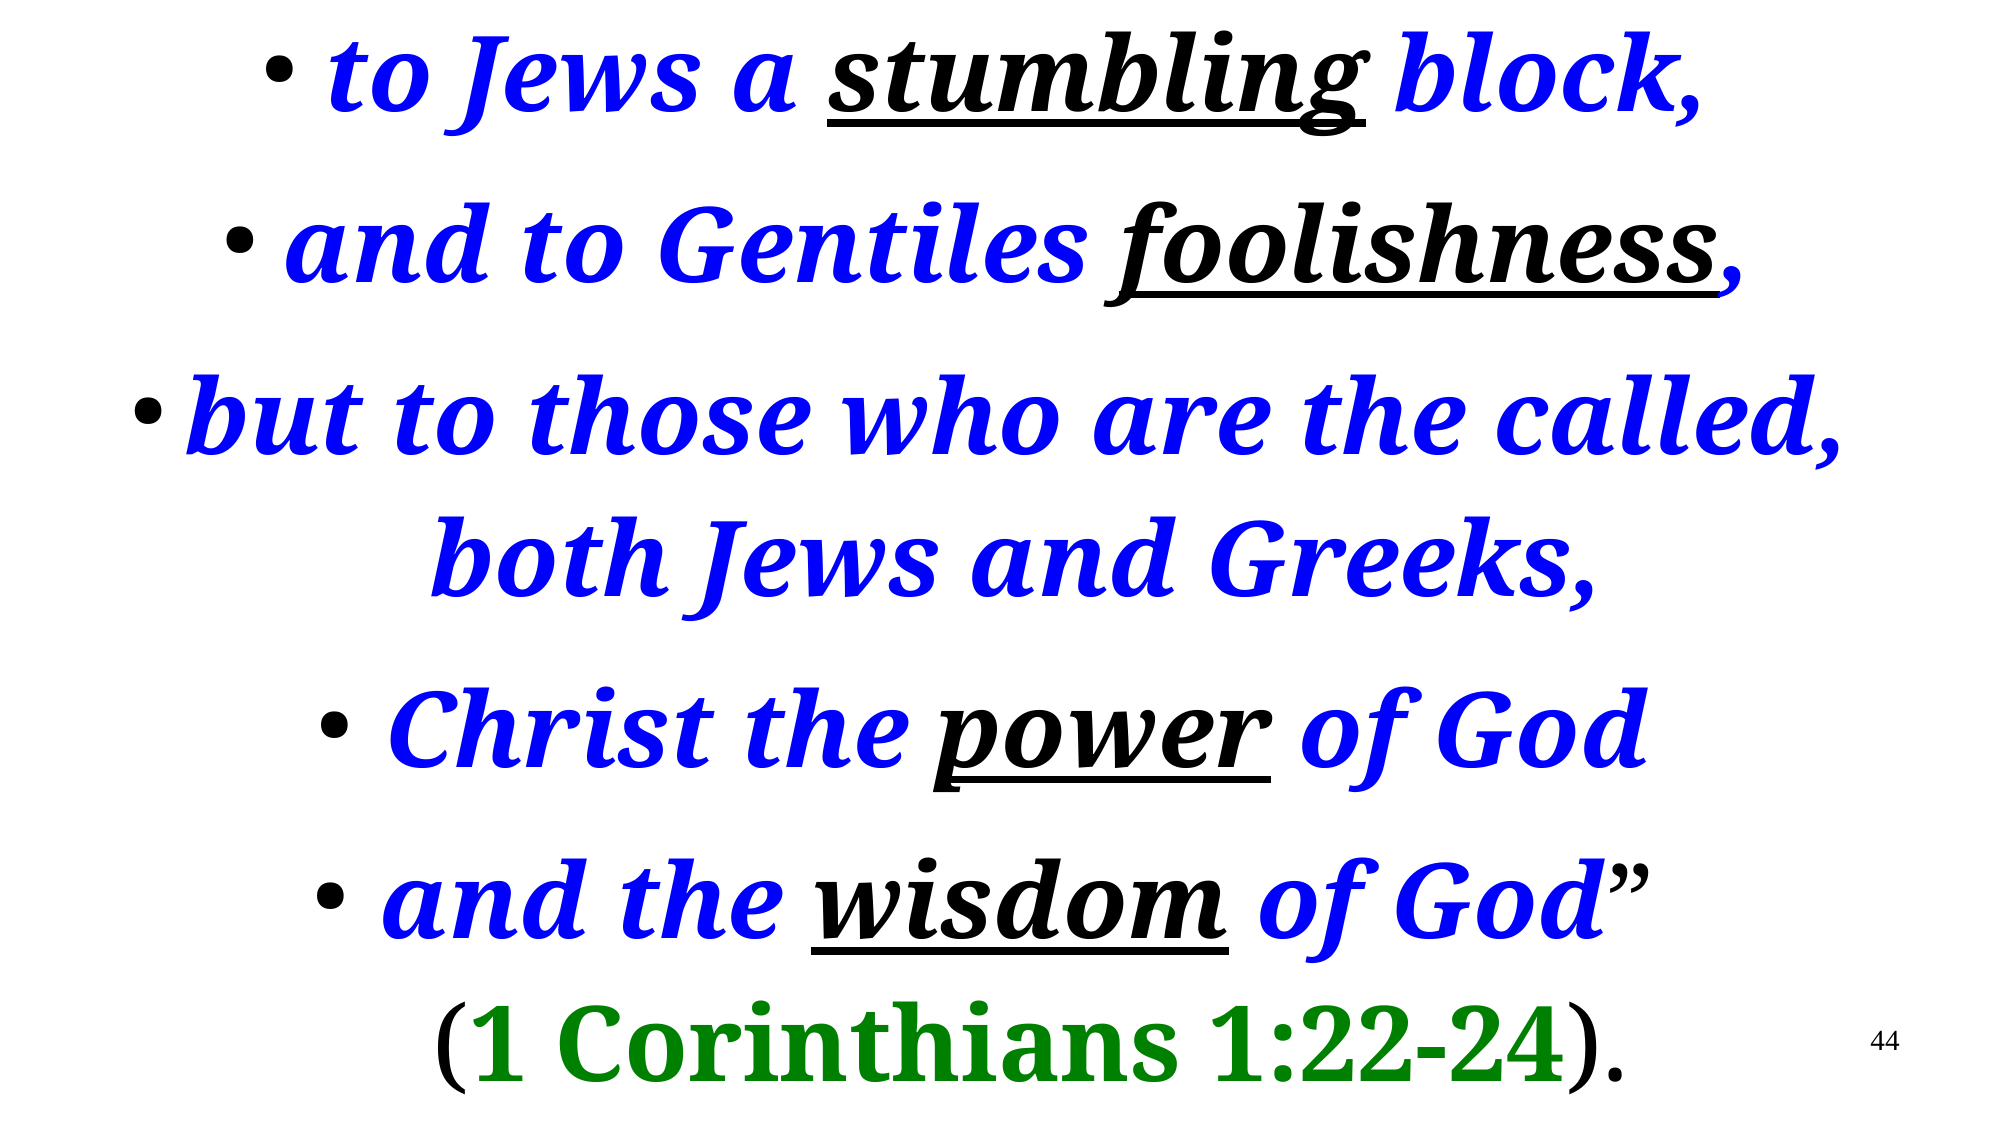

# to Jews a stumbling block,
and to Gentiles foolishness,
but to those who are the called,
both Jews and Greeks,
Christ the power of God
and the wisdom of God”
(1 Corinthians 1:22-24).
44